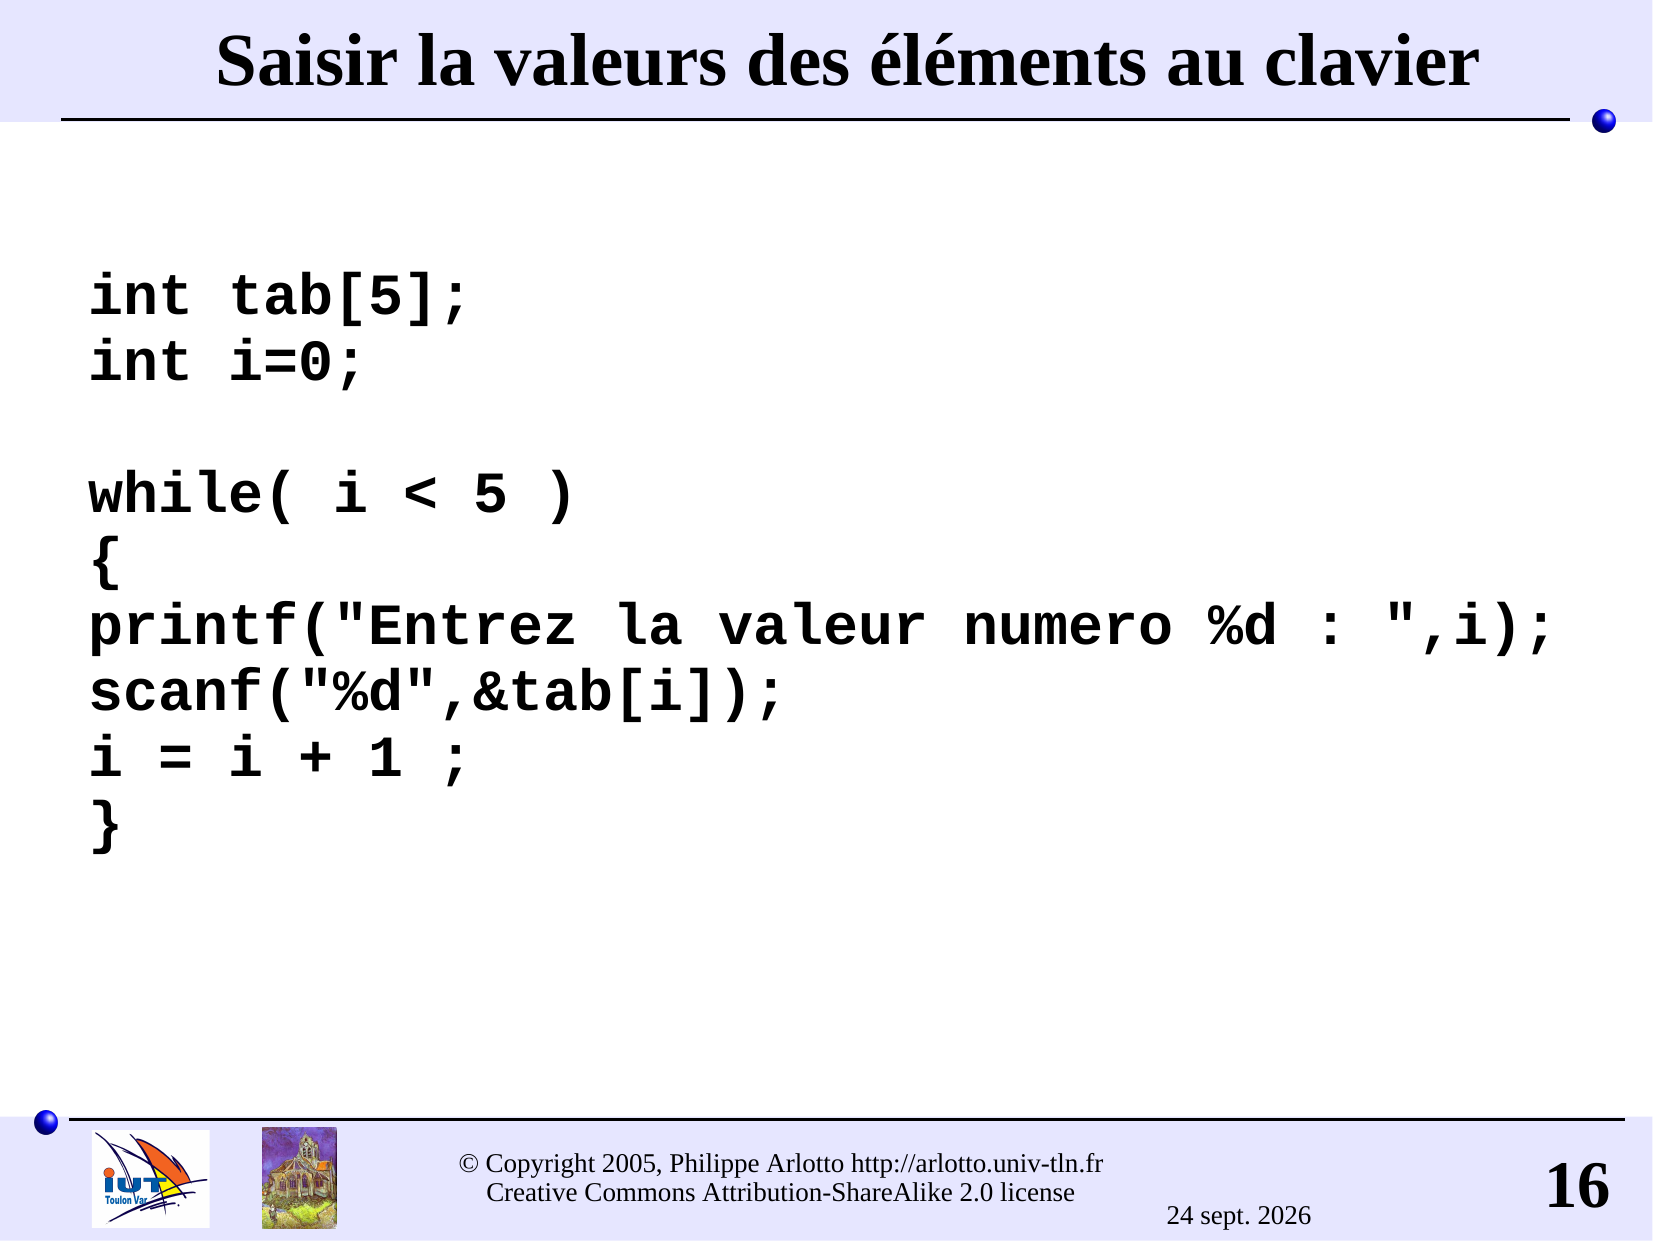

# Saisir la valeurs des éléments au clavier
int tab[5];
int i=0;
while( i < 5 )
{
printf("Entrez la valeur numero %d : ",i);
scanf("%d",&tab[i]);
i = i + 1 ;
}